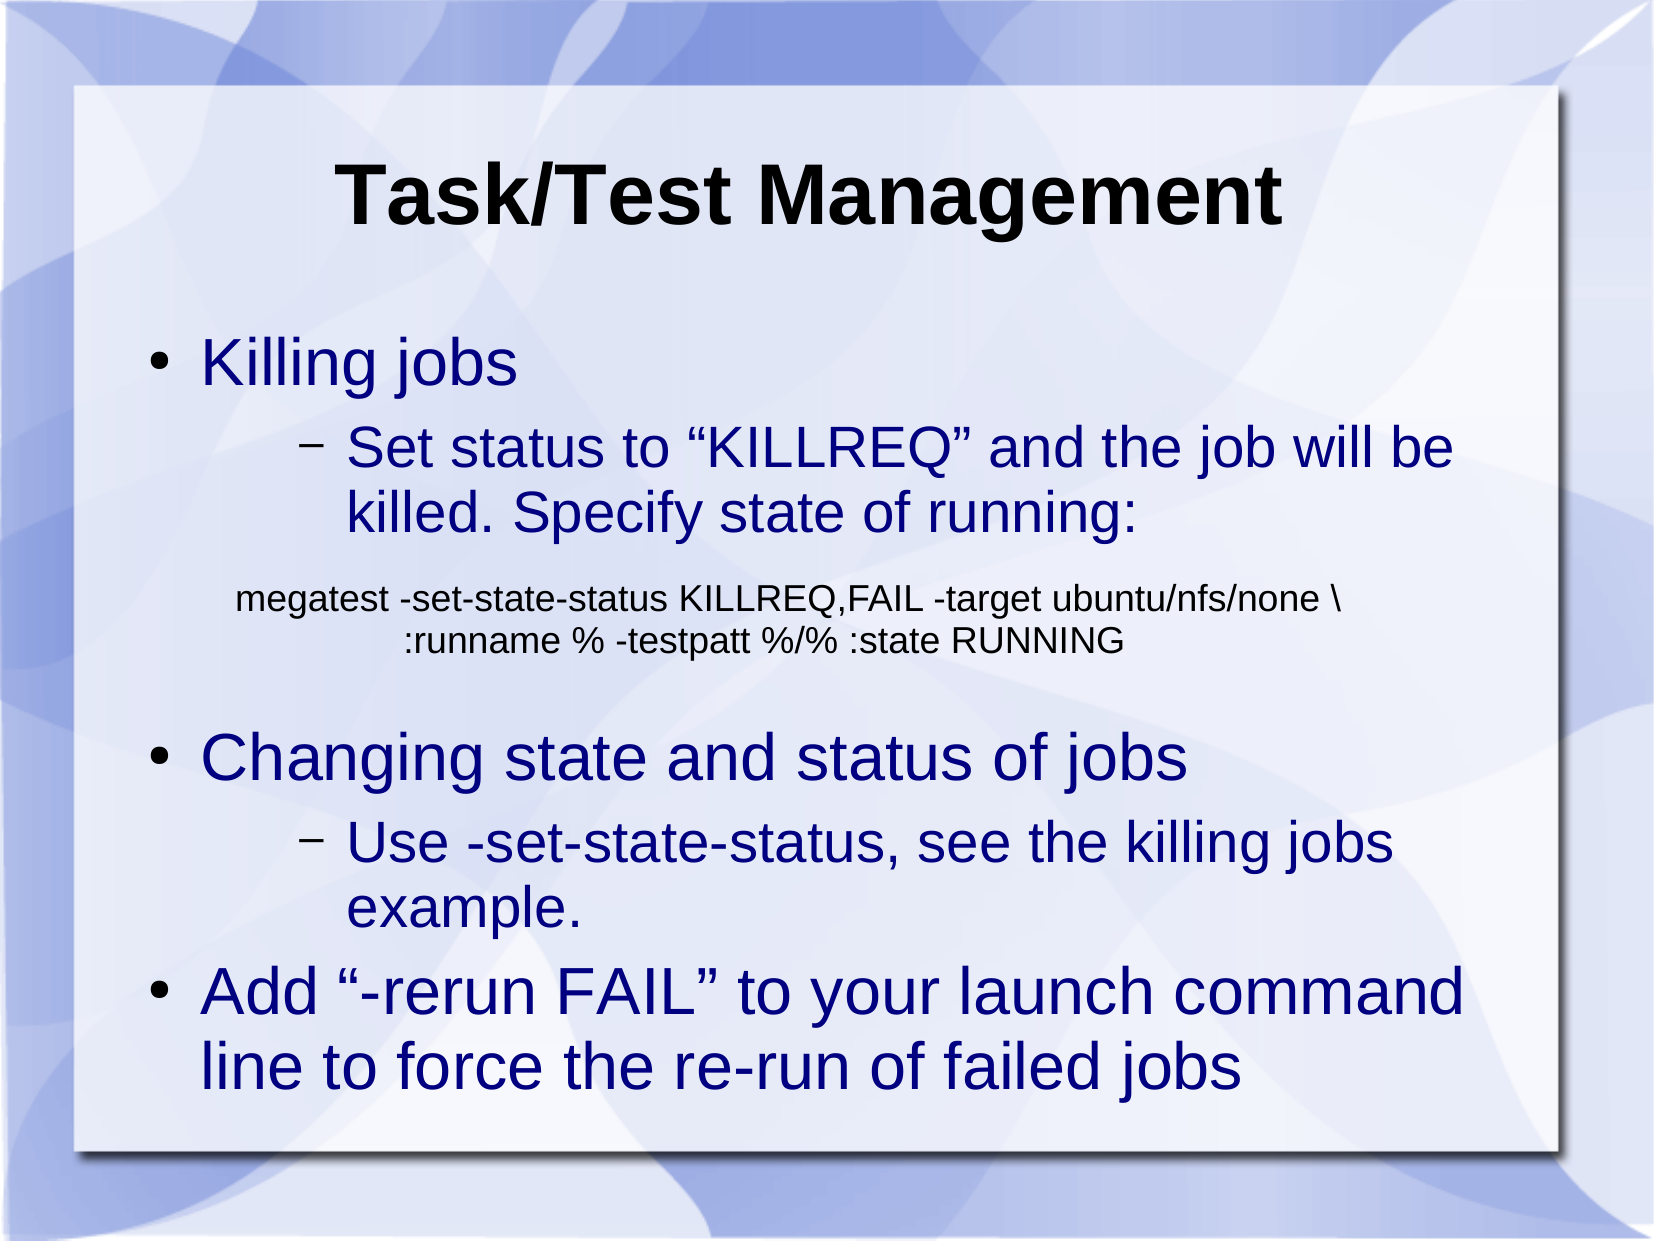

# Task/Test Management
Killing jobs
Set status to “KILLREQ” and the job will be killed. Specify state of running:
Changing state and status of jobs
Use -set-state-status, see the killing jobs example.
Add “-rerun FAIL” to your launch command line to force the re-run of failed jobs
 megatest -set-state-status KILLREQ,FAIL -target ubuntu/nfs/none \
 :runname % -testpatt %/% :state RUNNING